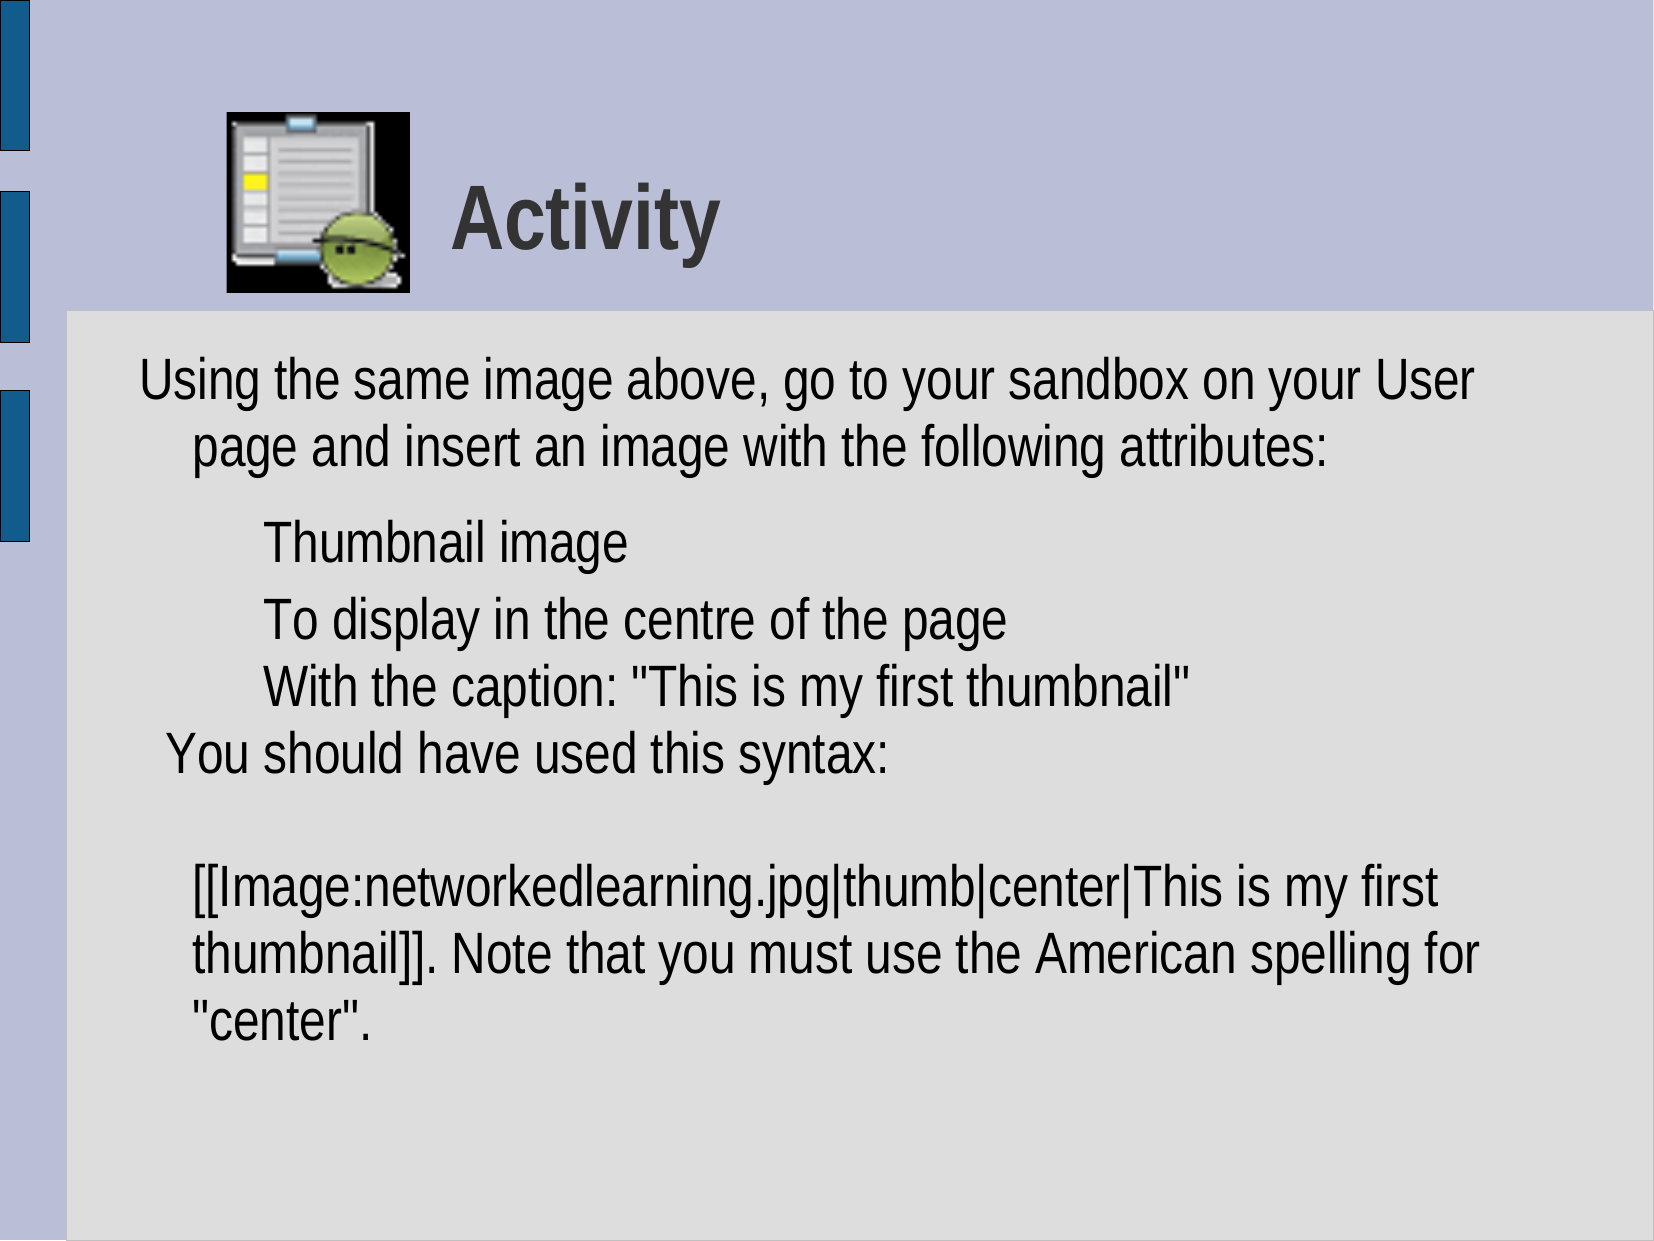

# Activity
Using the same image above, go to your sandbox on your User page and insert an image with the following attributes:
Thumbnail image
To display in the centre of the page
With the caption: "This is my first thumbnail"
 You should have used this syntax:
 [[Image:networkedlearning.jpg|thumb|center|This is my first thumbnail]]. Note that you must use the American spelling for "center".